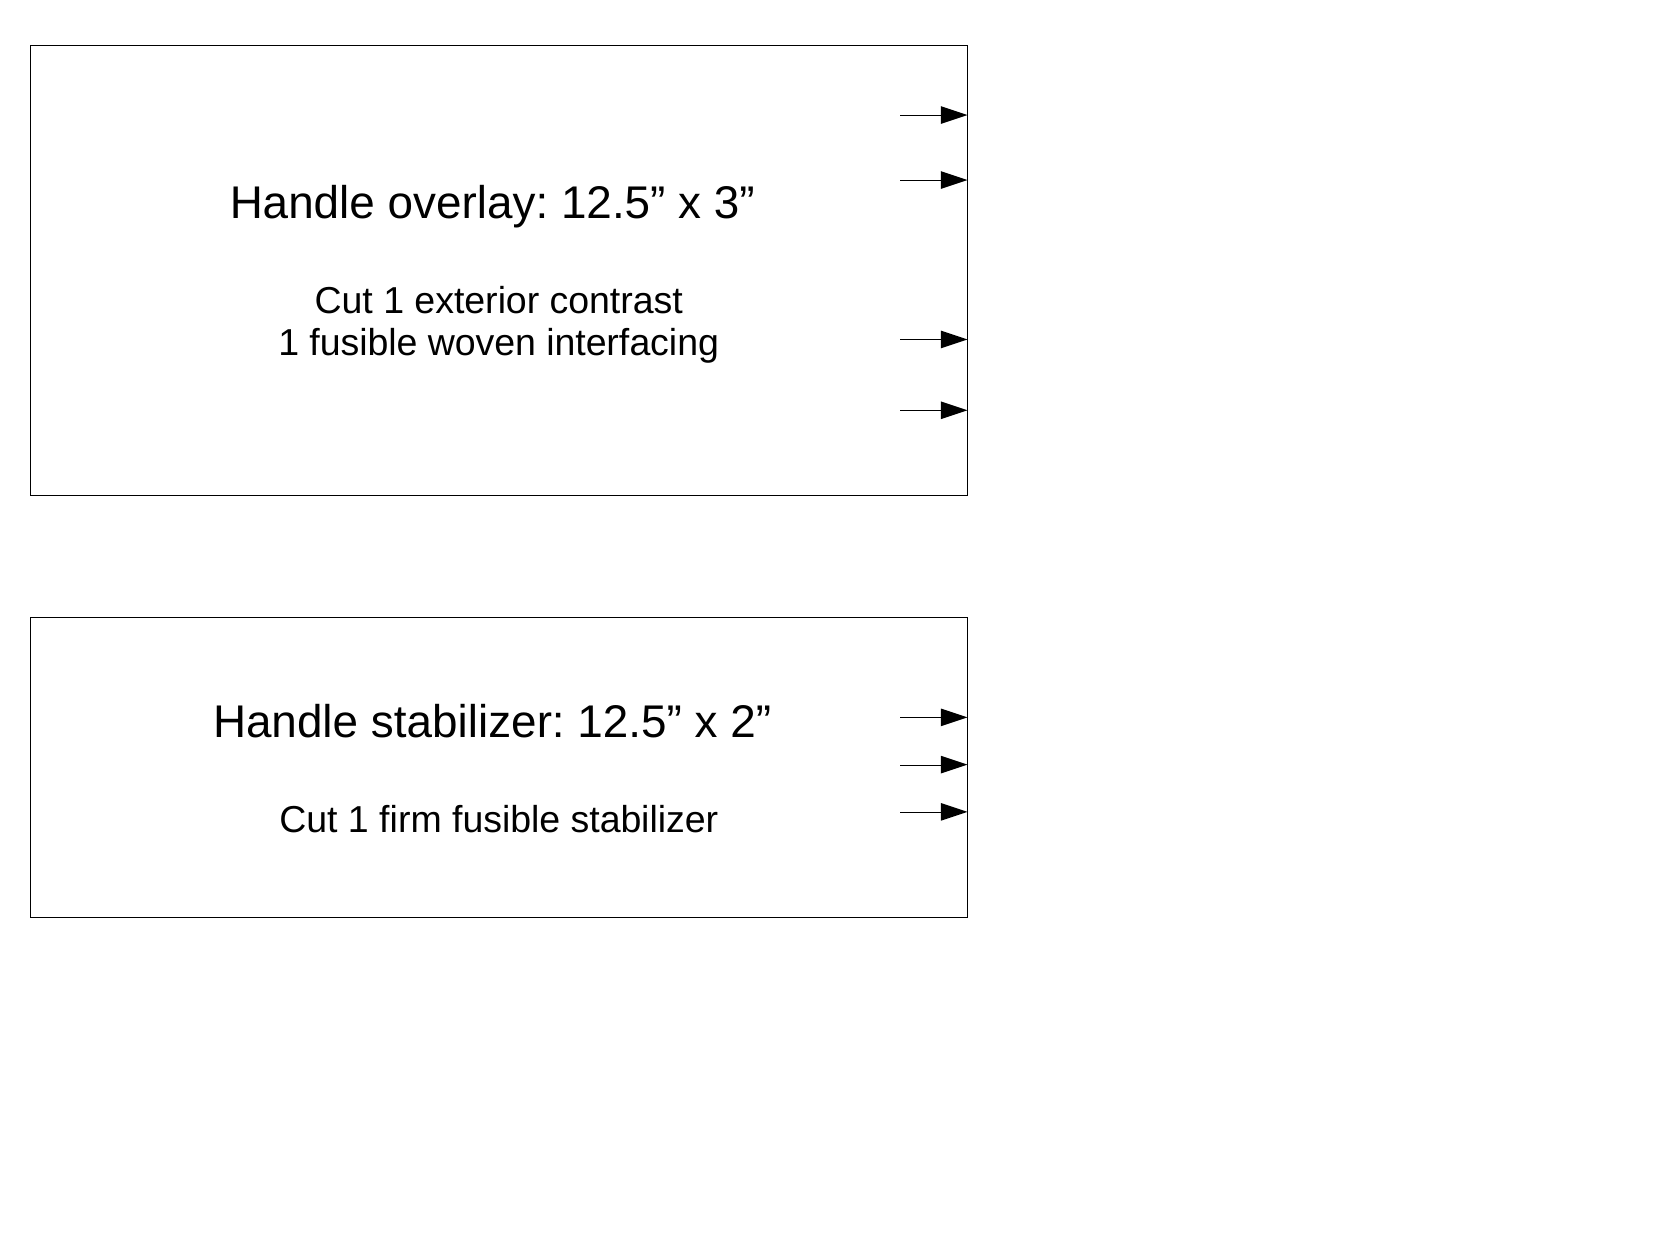

Handle overlay: 12.5” x 3”
Cut 1 exterior contrast
1 fusible woven interfacing
Handle stabilizer: 12.5” x 2”
Cut 1 firm fusible stabilizer